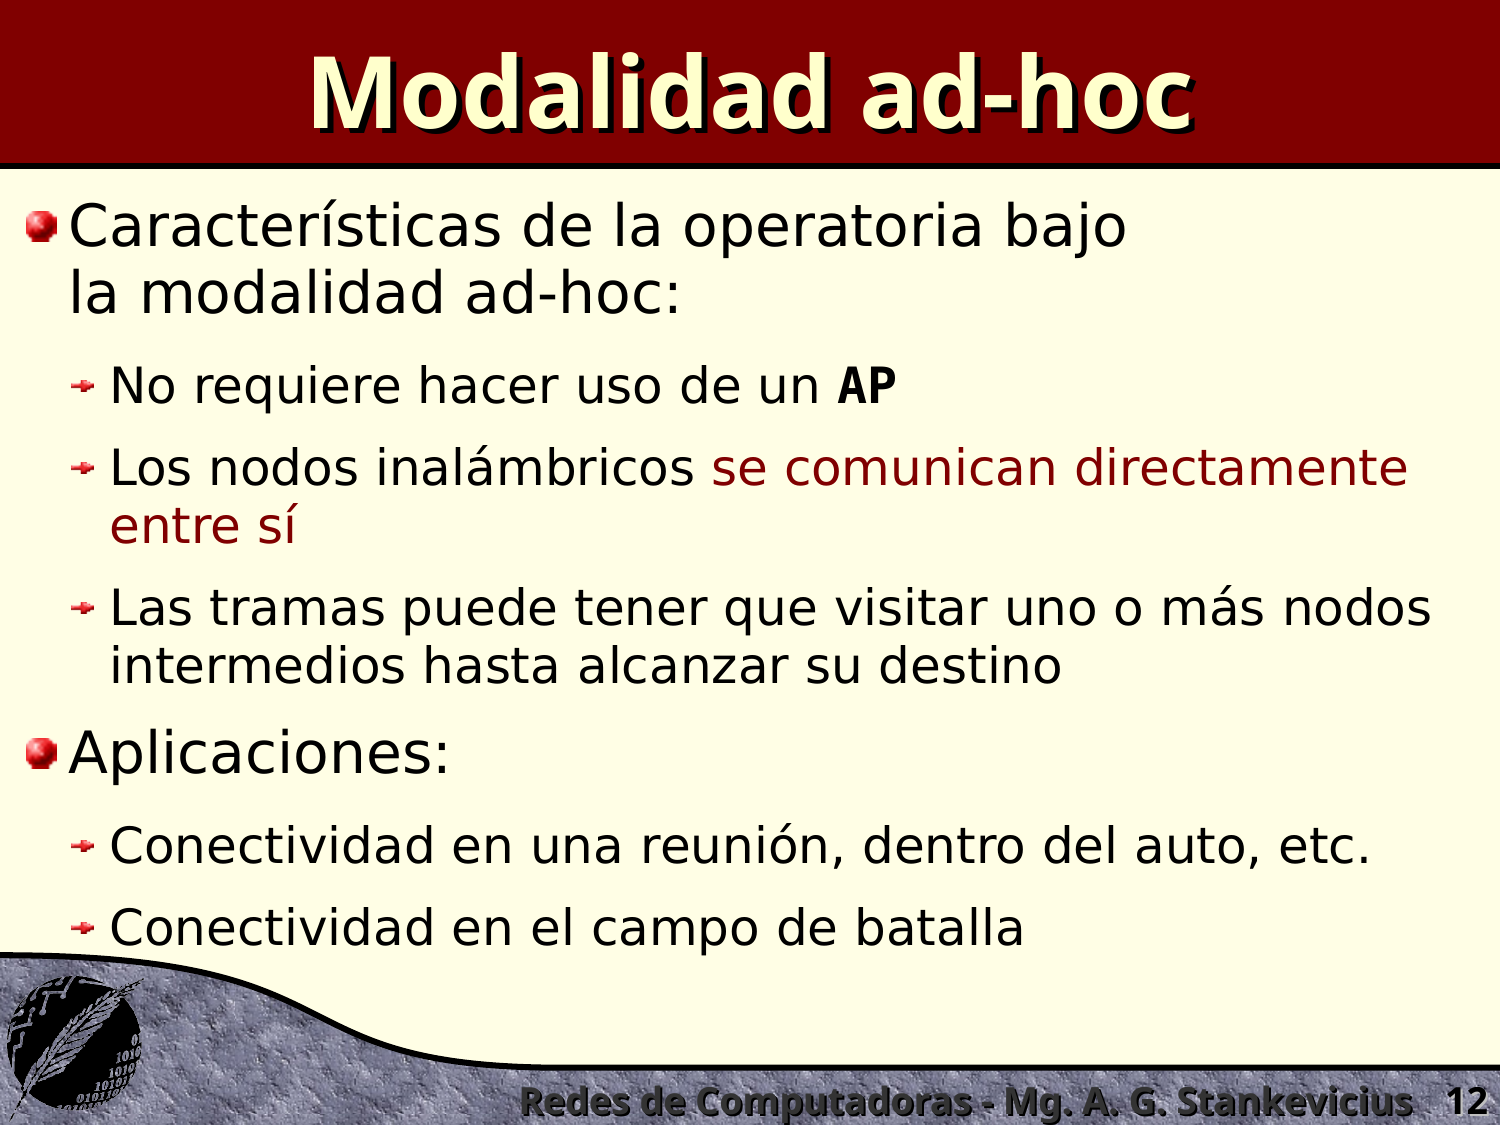

# Modalidad ad-hoc
Características de la operatoria bajo
la modalidad ad-hoc:
No requiere hacer uso de un AP
Los nodos inalámbricos se comunican directamente entre sí
Las tramas puede tener que visitar uno o más nodos intermedios hasta alcanzar su destino
Aplicaciones:
Conectividad en una reunión, dentro del auto, etc.
Conectividad en el campo de batalla
12